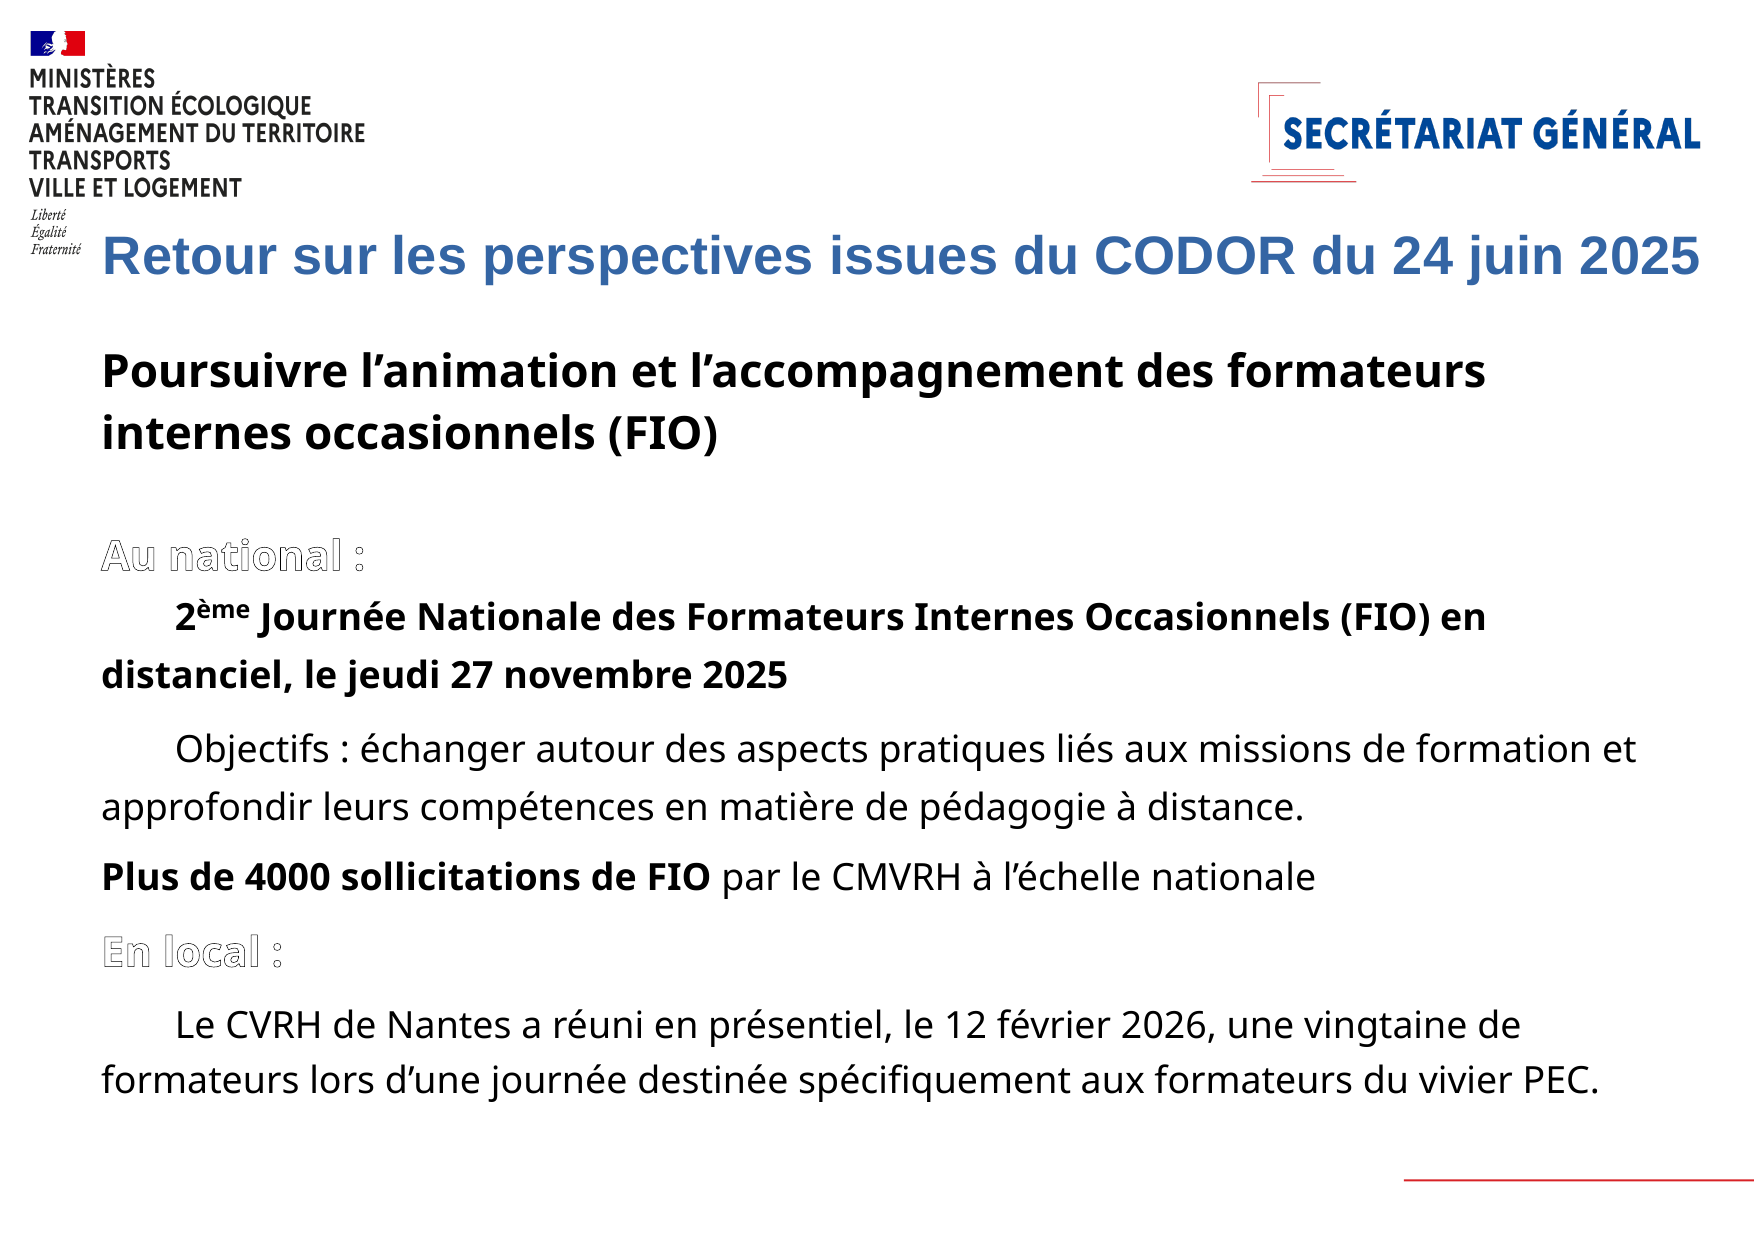

# Retour sur les perspectives issues du CODOR du 24 juin 2025
Poursuivre l’animation et l’accompagnement des formateurs internes occasionnels (FIO)
Au national :
	2ème Journée Nationale des Formateurs Internes Occasionnels (FIO) en distanciel, le jeudi 27 novembre 2025
	Objectifs : échanger autour des aspects pratiques liés aux missions de formation et approfondir leurs compétences en matière de pédagogie à distance.
Plus de 4000 sollicitations de FIO par le CMVRH à l’échelle nationale
En local :
	Le CVRH de Nantes a réuni en présentiel, le 12 février 2026, une vingtaine de formateurs lors d’une journée destinée spécifiquement aux formateurs du vivier PEC.